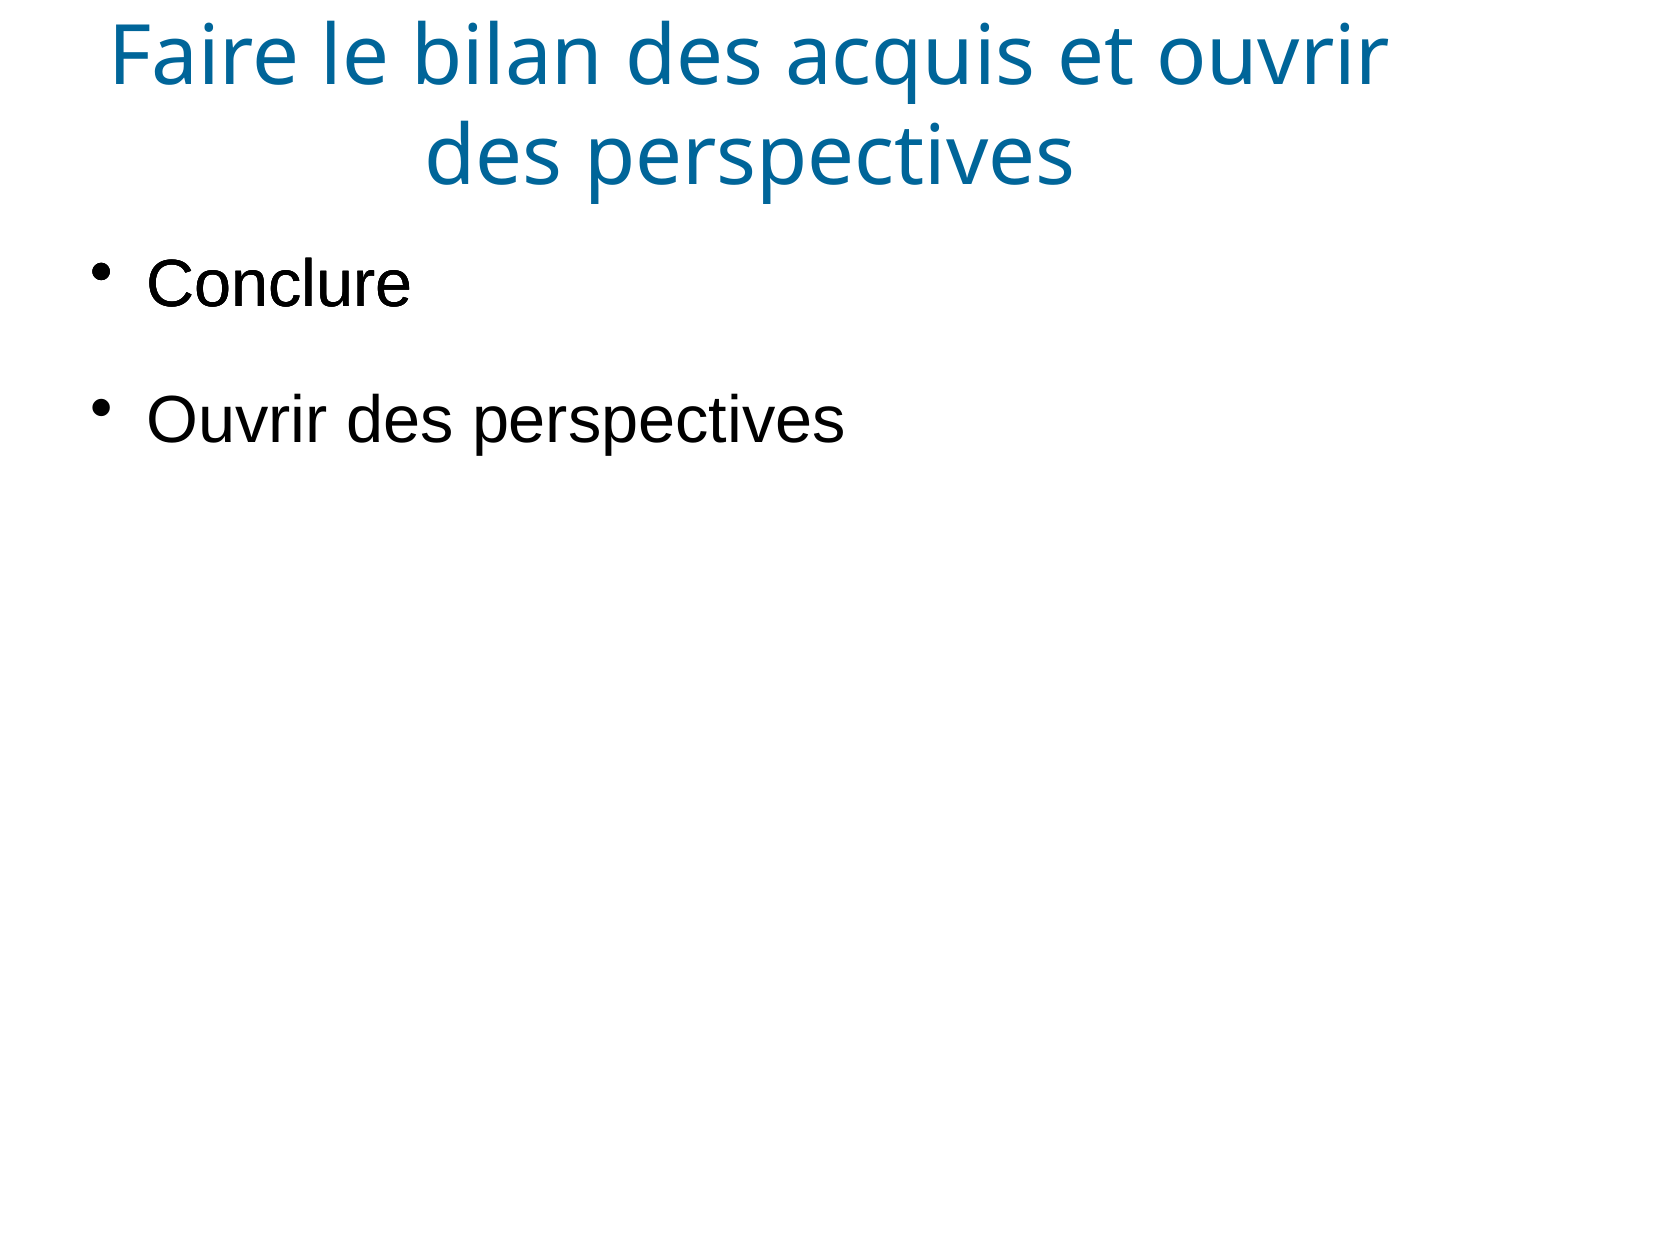

# Faire le bilan des acquis et ouvrir des perspectives
Conclure
Conclure
Conclure
Ouvrir des perspectives